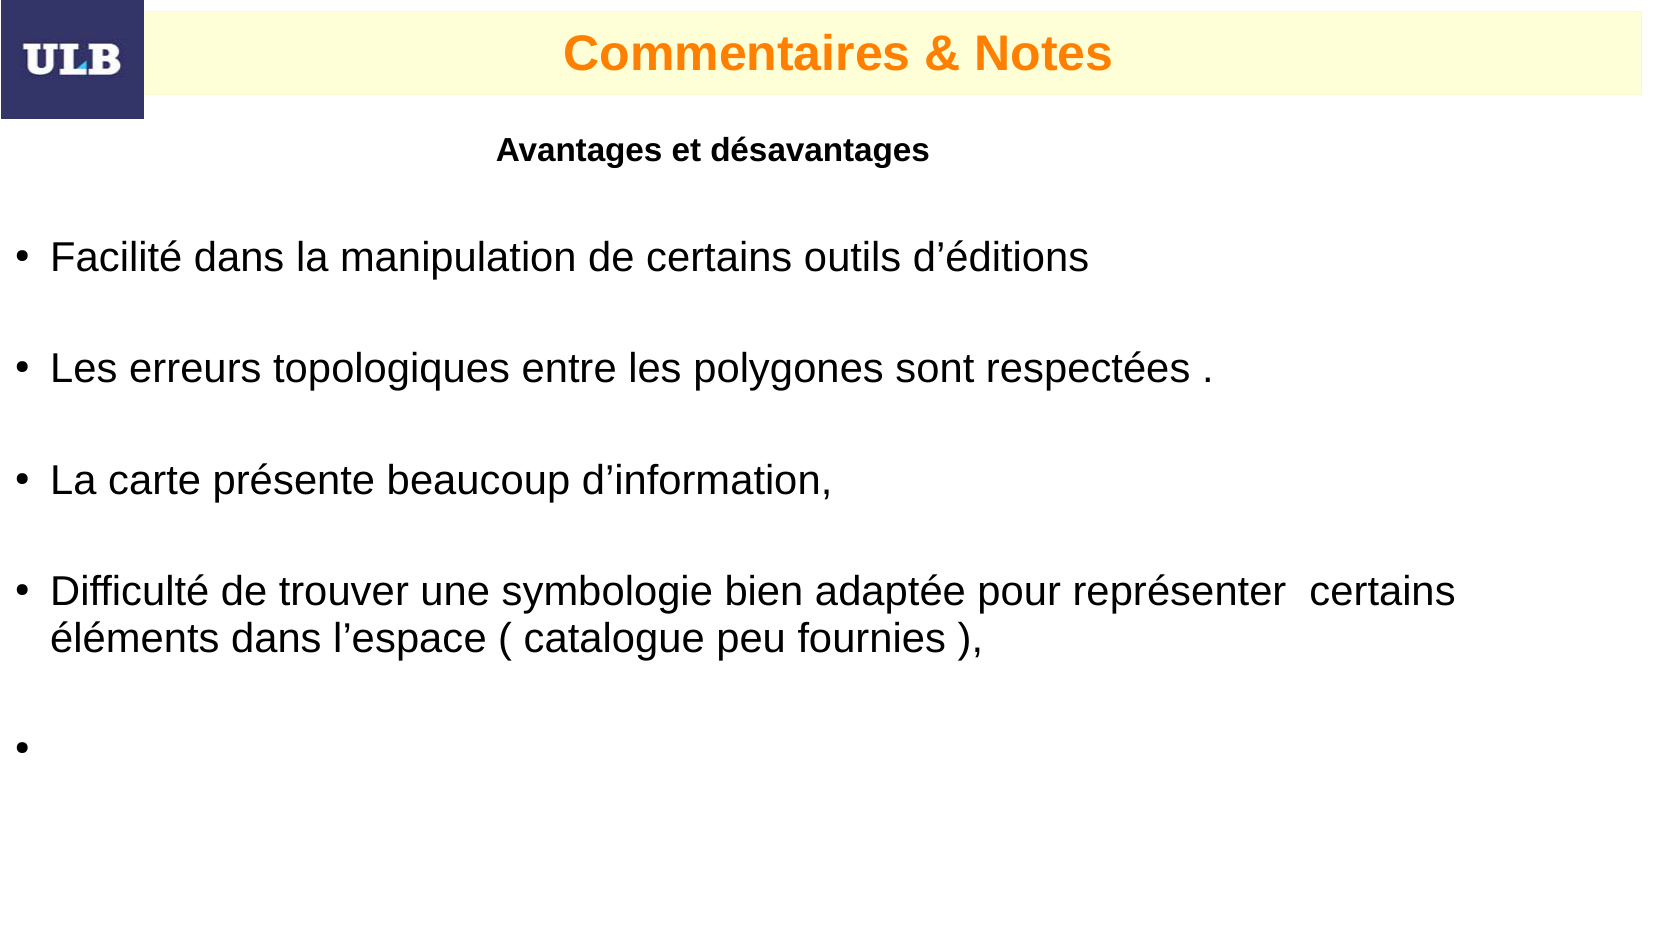

Commentaires & Notes
Commentaires & Notes
 Avantages et désavantages
Facilité dans la manipulation de certains outils d’éditions
Les erreurs topologiques entre les polygones sont respectées .
La carte présente beaucoup d’information,
Difficulté de trouver une symbologie bien adaptée pour représenter certains éléments dans l’espace ( catalogue peu fournies ),